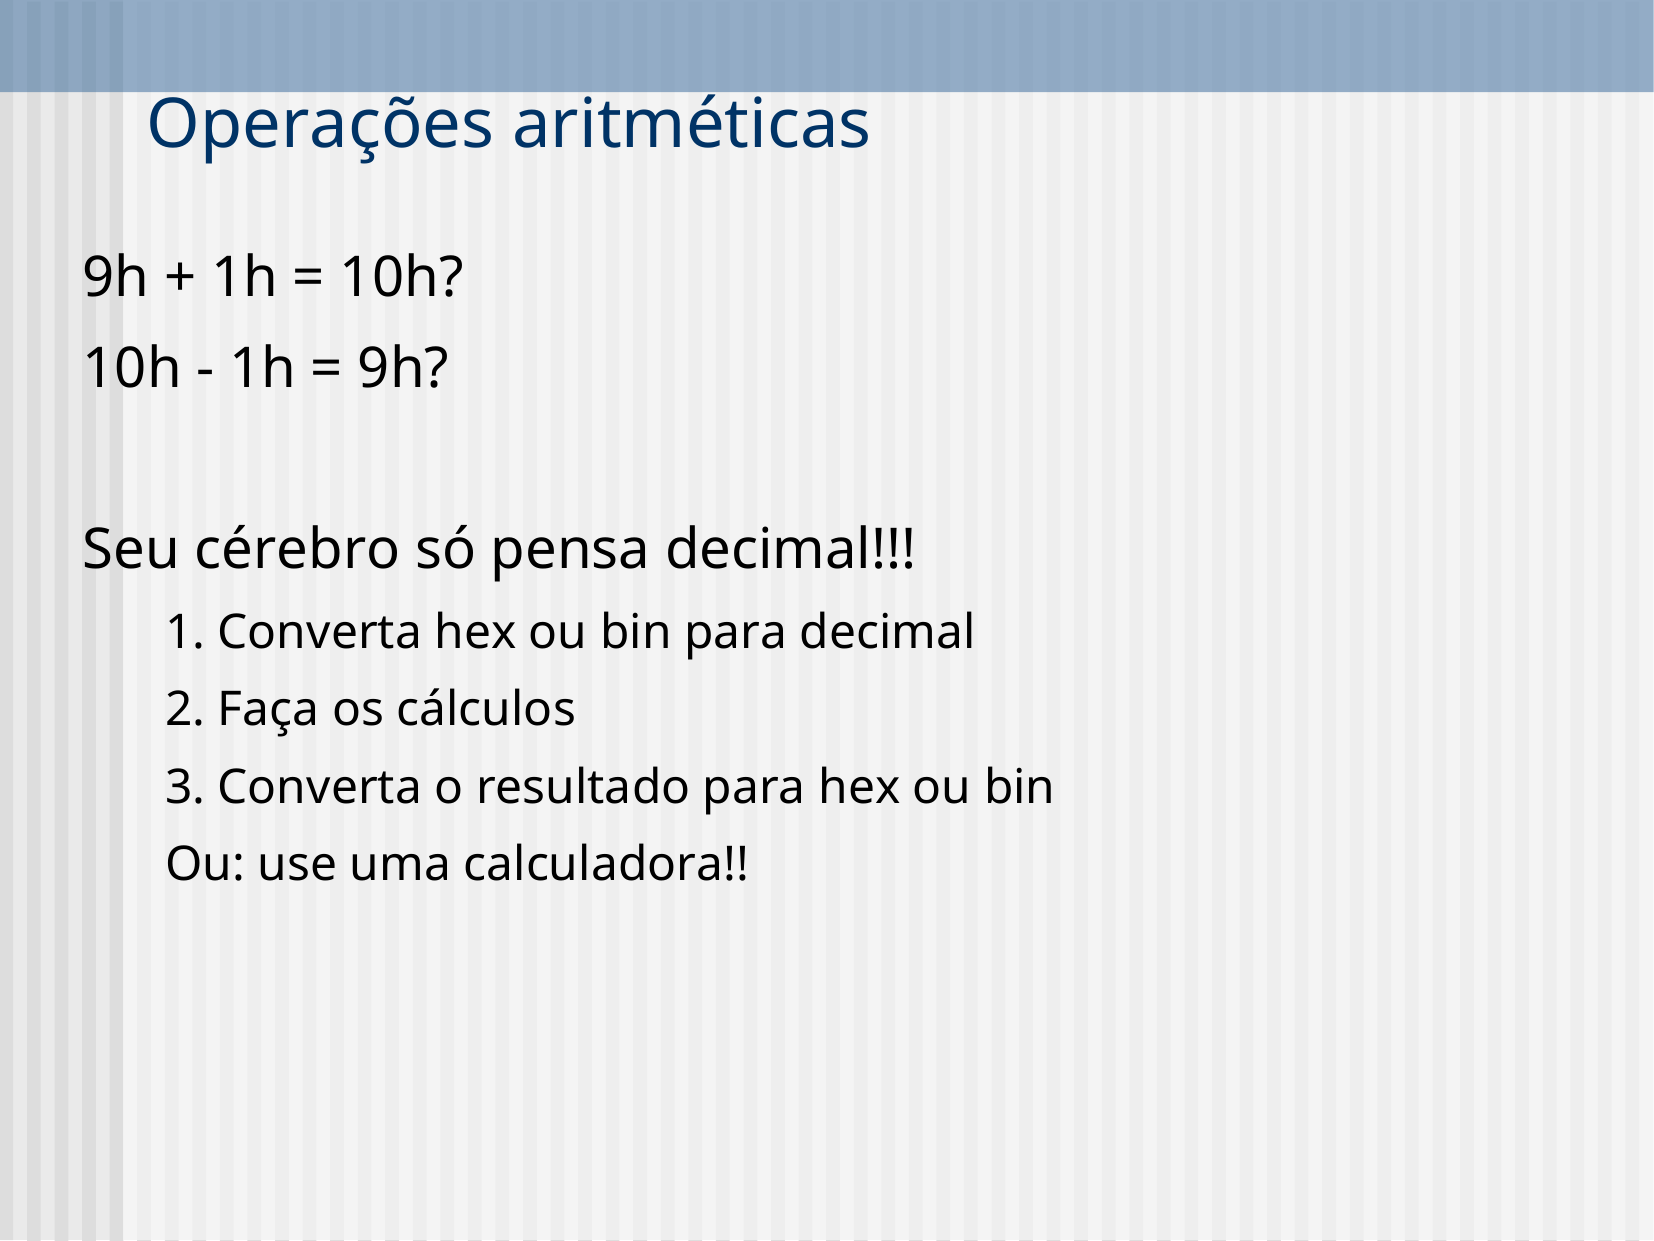

# Operações aritméticas
9h + 1h = 10h?
10h - 1h = 9h?
Seu cérebro só pensa decimal!!!
1. Converta hex ou bin para decimal
2. Faça os cálculos
3. Converta o resultado para hex ou bin
Ou: use uma calculadora!!